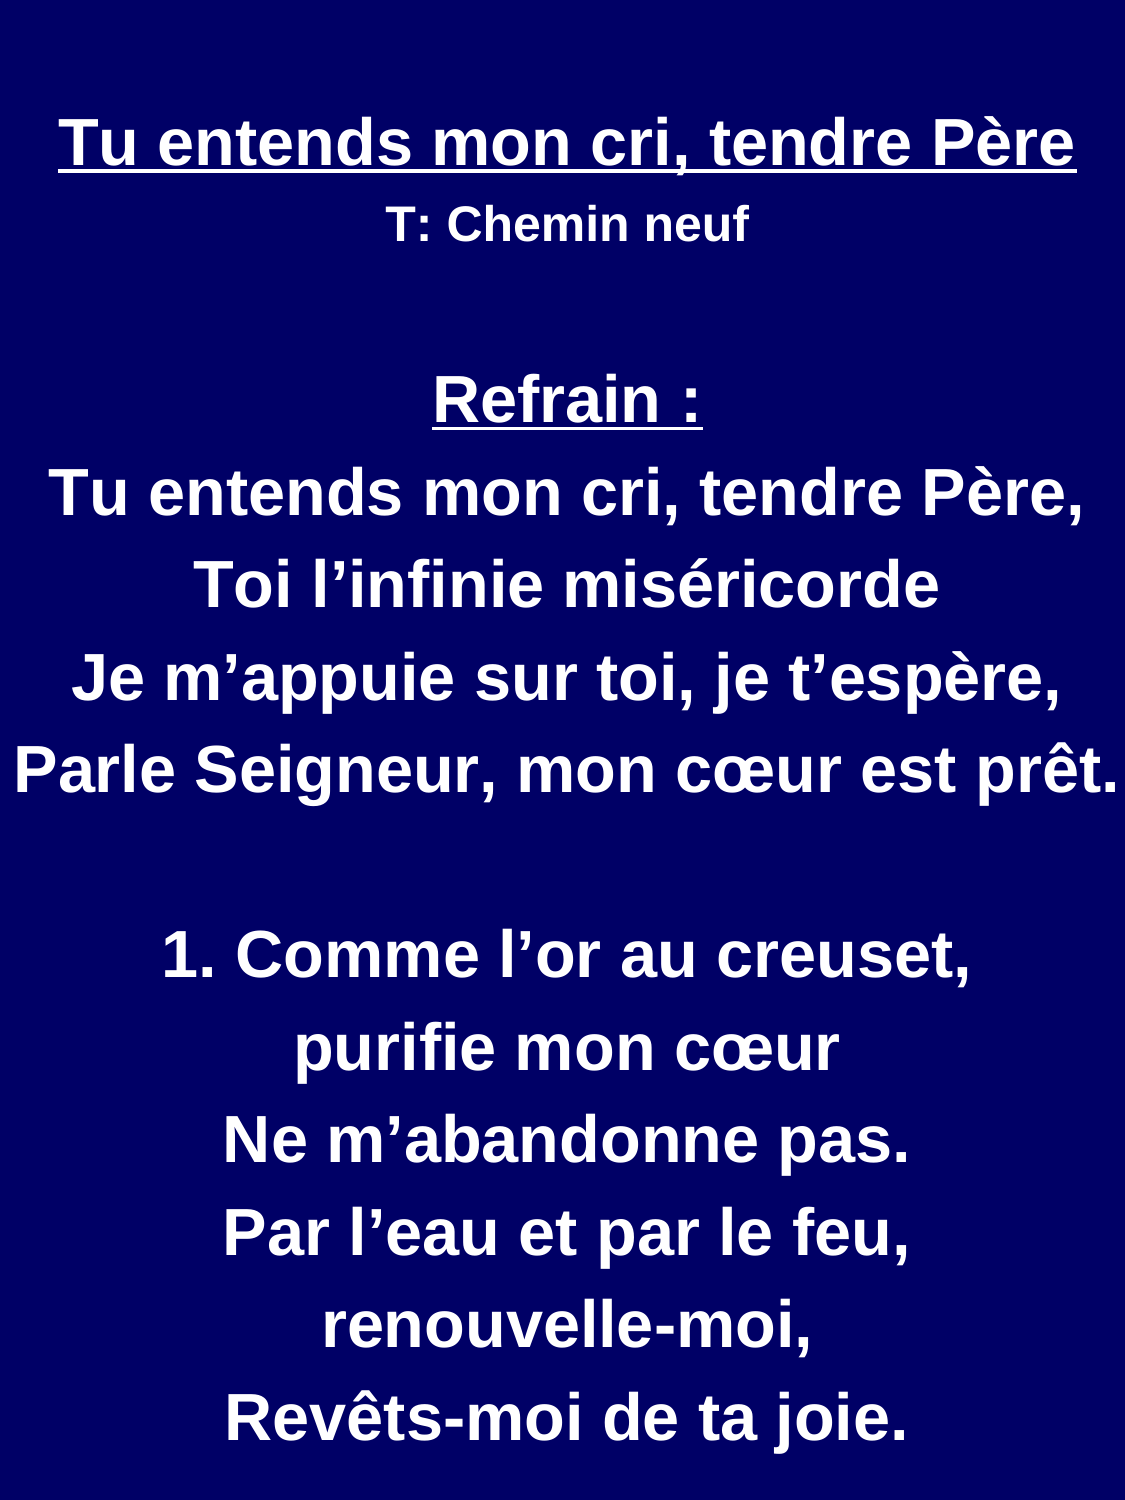

Tu entends mon cri, tendre Père
T: Chemin neuf
Refrain :
Tu entends mon cri, tendre Père,
Toi l’infinie miséricorde
Je m’appuie sur toi, je t’espère,
Parle Seigneur, mon cœur est prêt.
1. Comme l’or au creuset,
purifie mon cœur
Ne m’abandonne pas.
Par l’eau et par le feu,
renouvelle-moi,
Revêts-moi de ta joie.